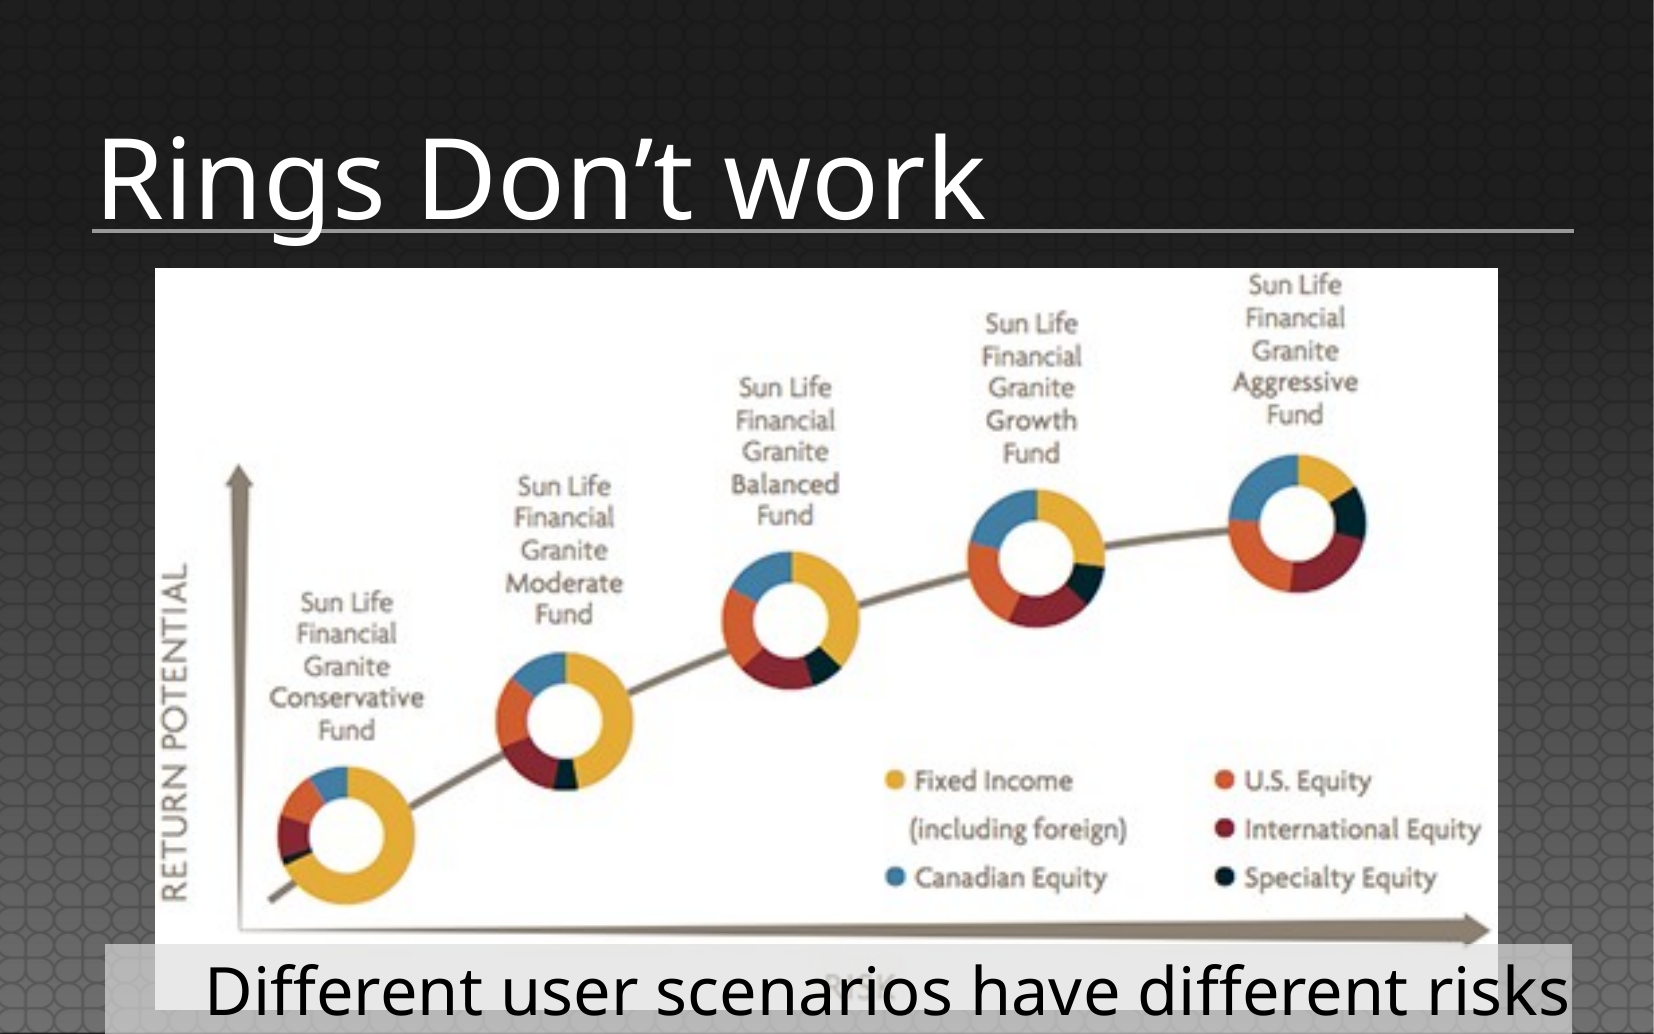

# Rings Don’t work
Different user scenarios have different risks